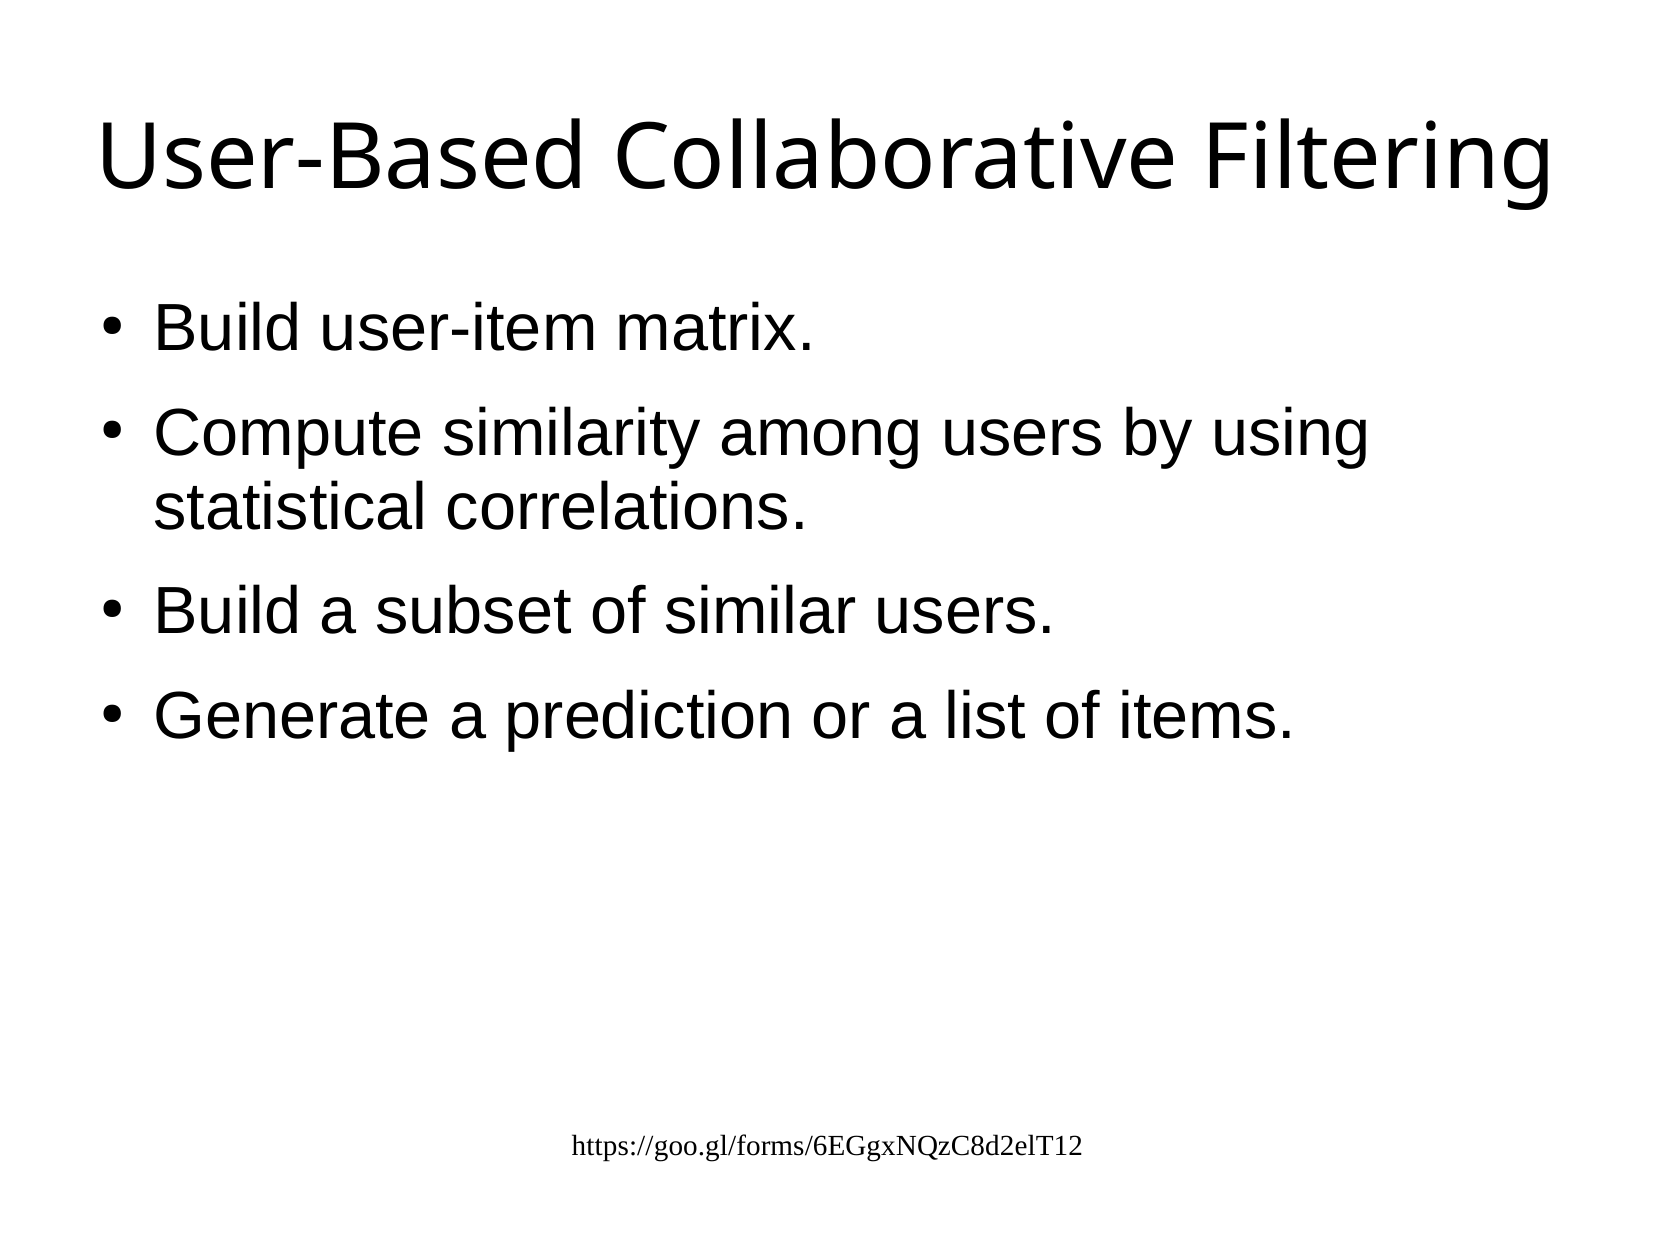

# User-Based Collaborative Filtering
Build user-item matrix.
Compute similarity among users by using statistical correlations.
Build a subset of similar users.
Generate a prediction or a list of items.
https://goo.gl/forms/6EGgxNQzC8d2elT12